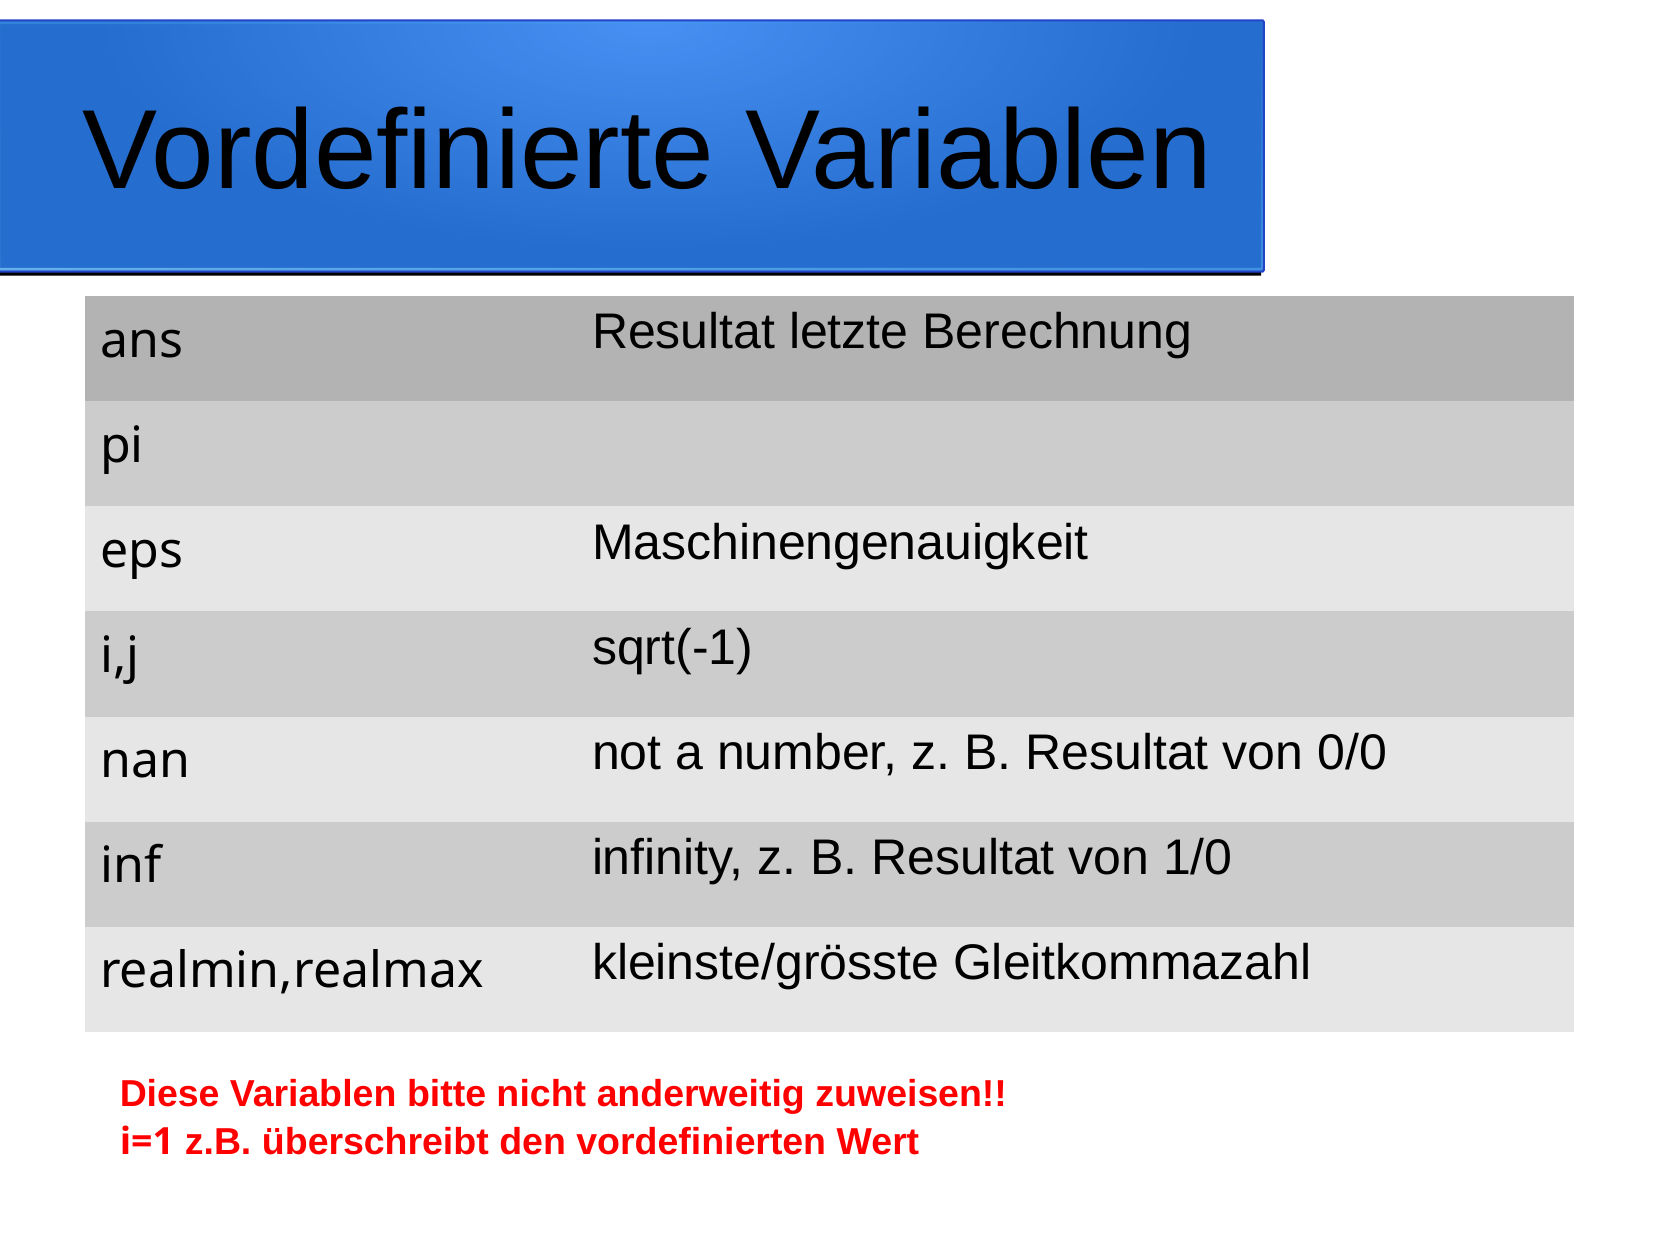

# Vordefinierte Variablen
| ans | Resultat letzte Berechnung |
| --- | --- |
| pi | |
| eps | Maschinengenauigkeit |
| i,j | sqrt(-1) |
| nan | not a number, z. B. Resultat von 0/0 |
| inf | infinity, z. B. Resultat von 1/0 |
| realmin,realmax | kleinste/grösste Gleitkommazahl |
Diese Variablen bitte nicht anderweitig zuweisen!!
i=1 z.B. überschreibt den vordefinierten Wert